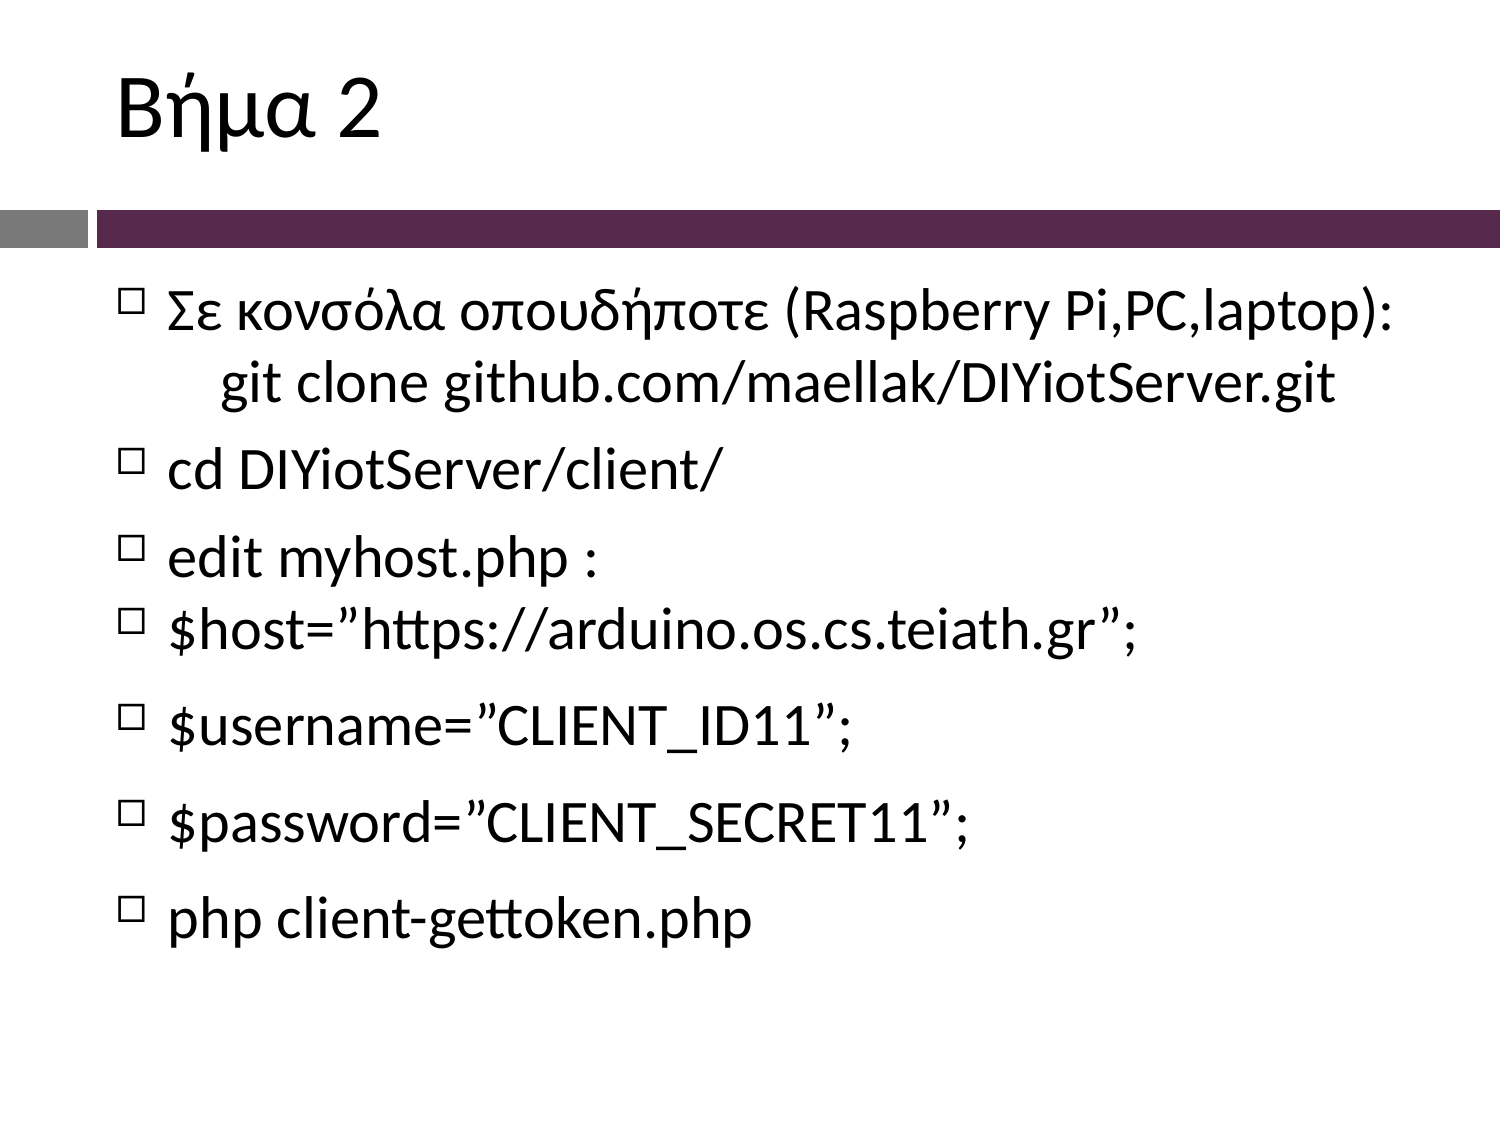

# Bήμα 2
Σε κονσόλα οπουδήποτε (Raspberry Pi,PC,laptop): git clone github.com/maellak/DIYiotServer.git
cd DIYiotServer/client/
edit myhost.php :
$host=”https://arduino.os.cs.teiath.gr”;
$username=”CLIENT_ID11”;
$password=”CLIENT_SECRET11”;
php client-gettoken.php